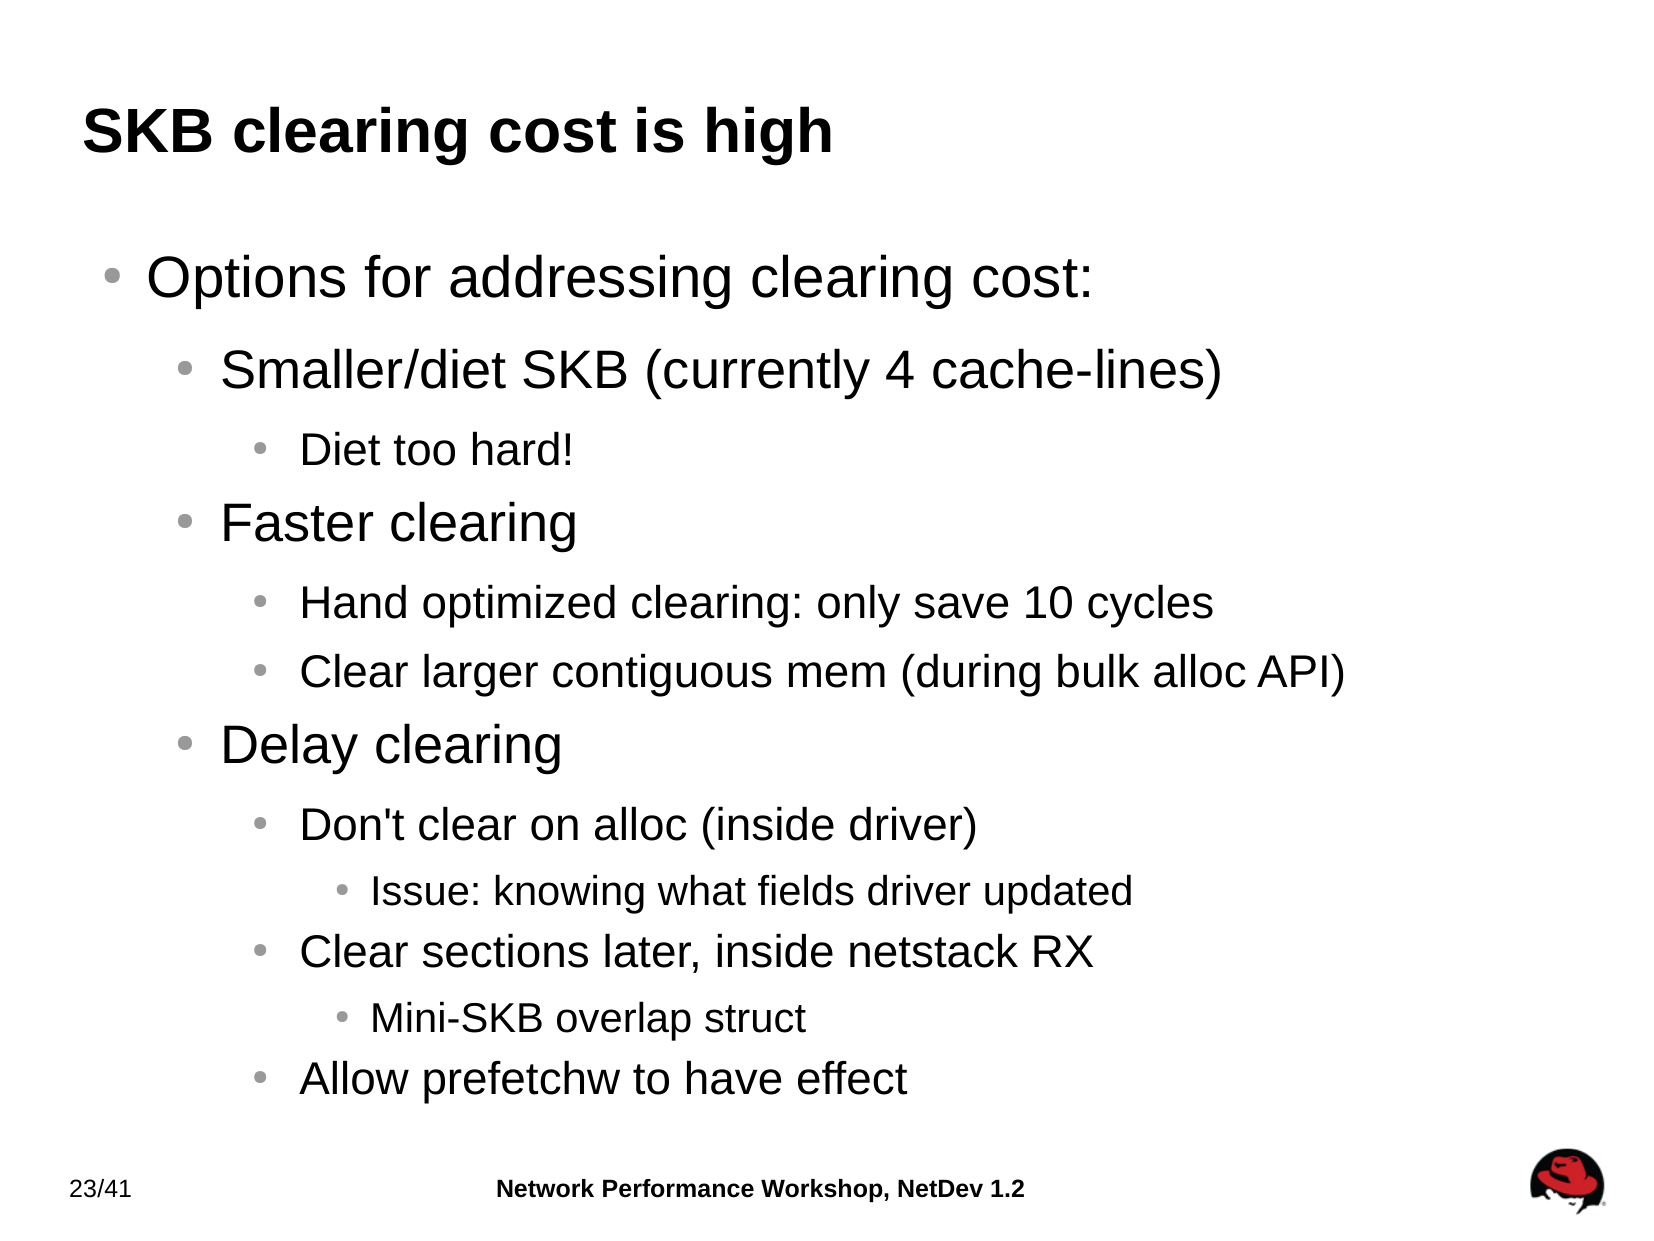

# SKB clearing cost is high
Options for addressing clearing cost:
Smaller/diet SKB (currently 4 cache-lines)
Diet too hard!
Faster clearing
Hand optimized clearing: only save 10 cycles
Clear larger contiguous mem (during bulk alloc API)
Delay clearing
Don't clear on alloc (inside driver)
Issue: knowing what fields driver updated
Clear sections later, inside netstack RX
Mini-SKB overlap struct
Allow prefetchw to have effect